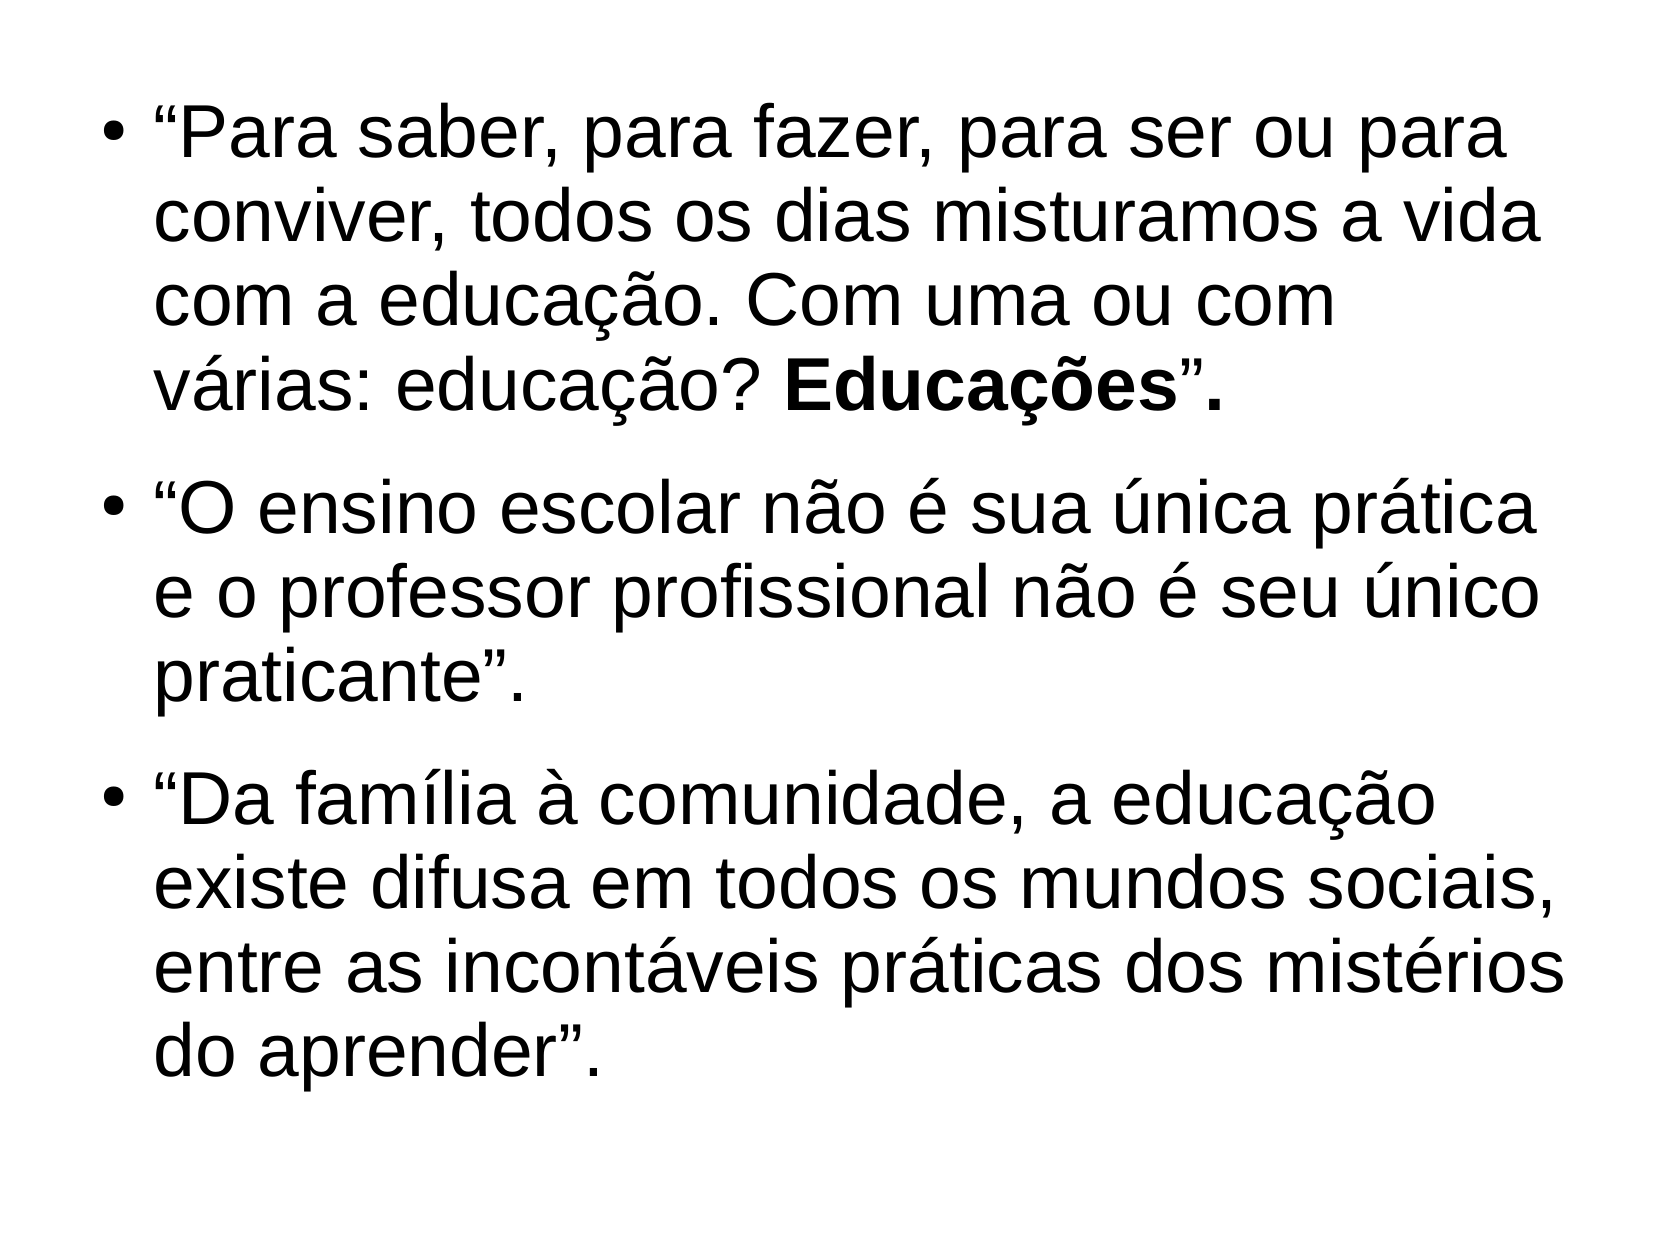

# “Para saber, para fazer, para ser ou para conviver, todos os dias misturamos a vida com a educação. Com uma ou com várias: educação? Educações”.
“O ensino escolar não é sua única prática e o professor profissional não é seu único praticante”.
“Da família à comunidade, a educação existe difusa em todos os mundos sociais, entre as incontáveis práticas dos mistérios do aprender”.